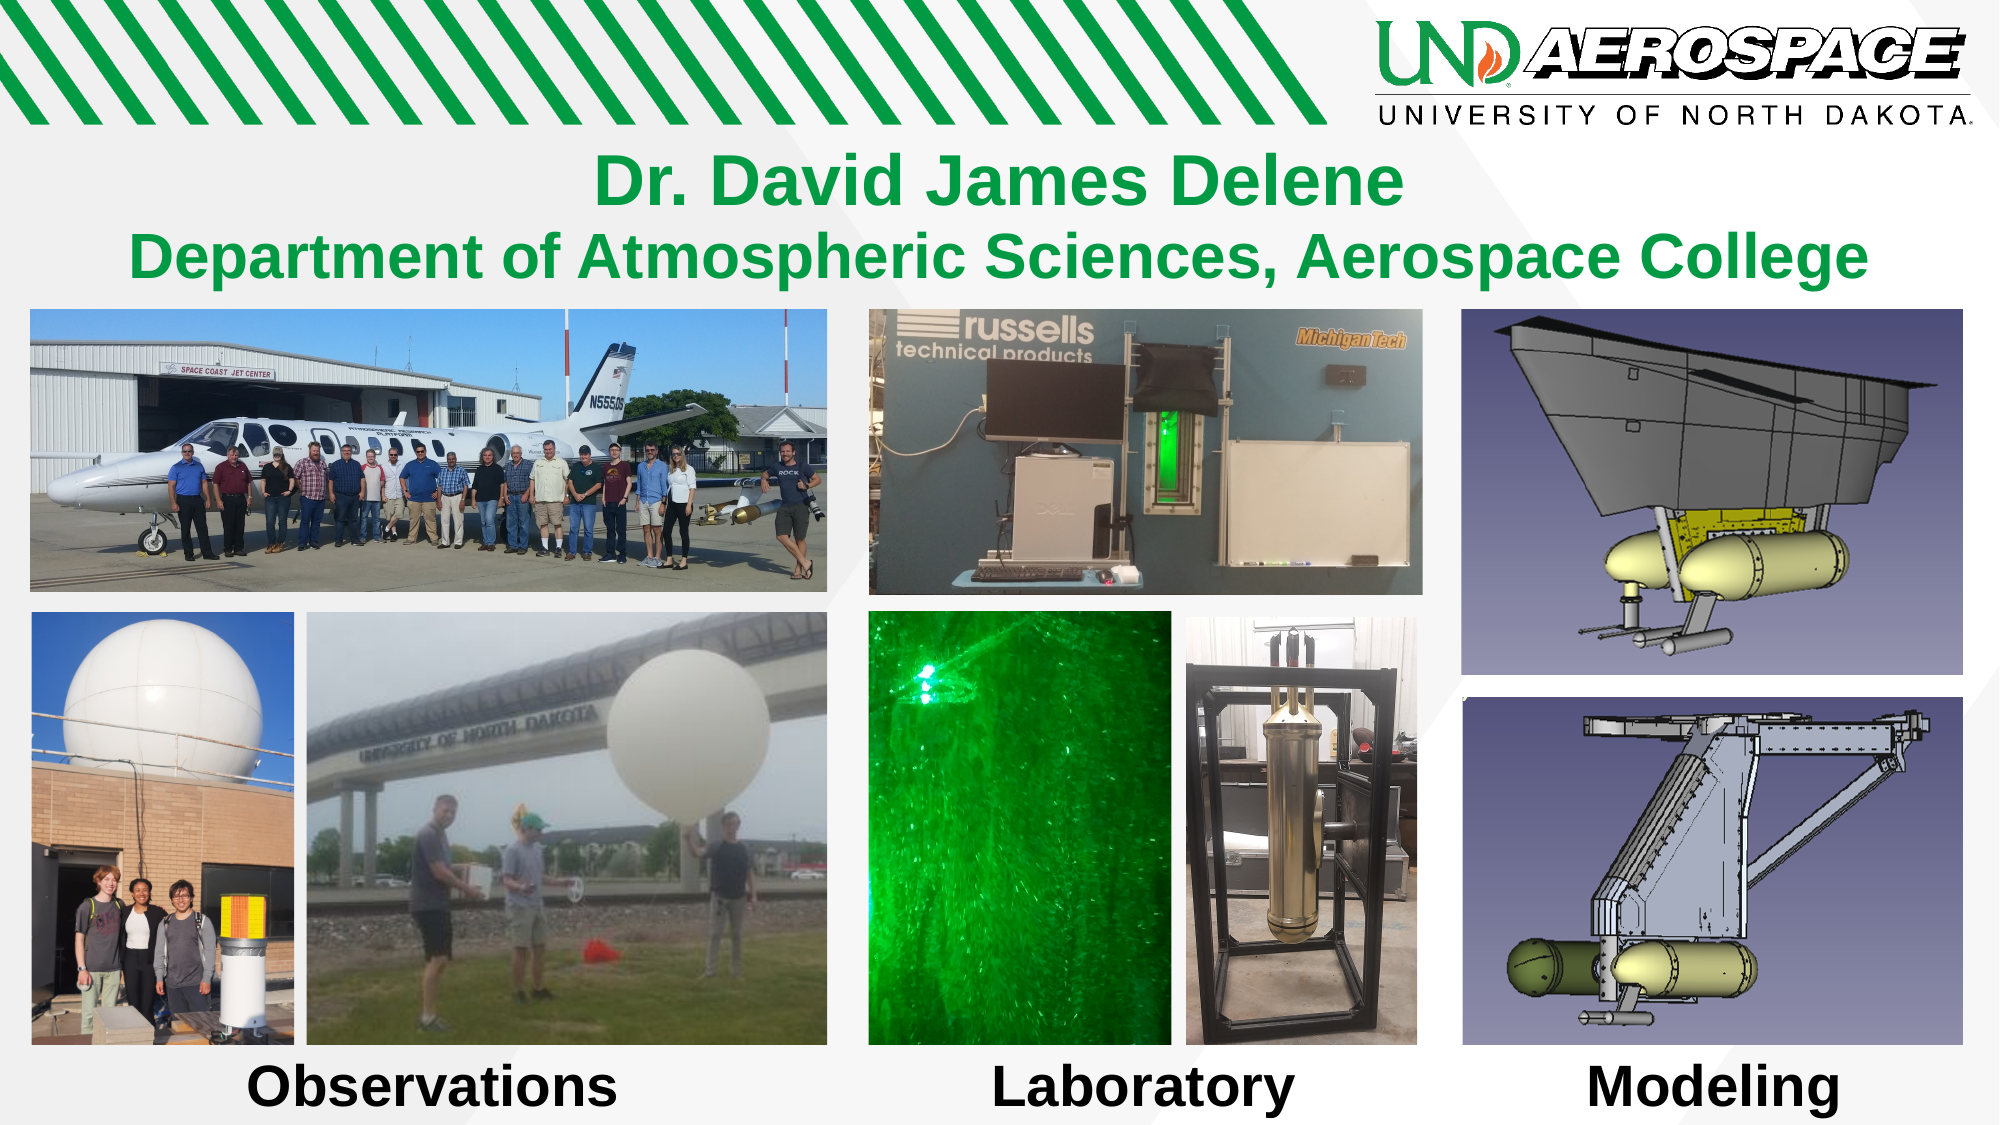

Dr. David James Delene
Department of Atmospheric Sciences, Aerospace College
Observations
Laboratory
Modeling